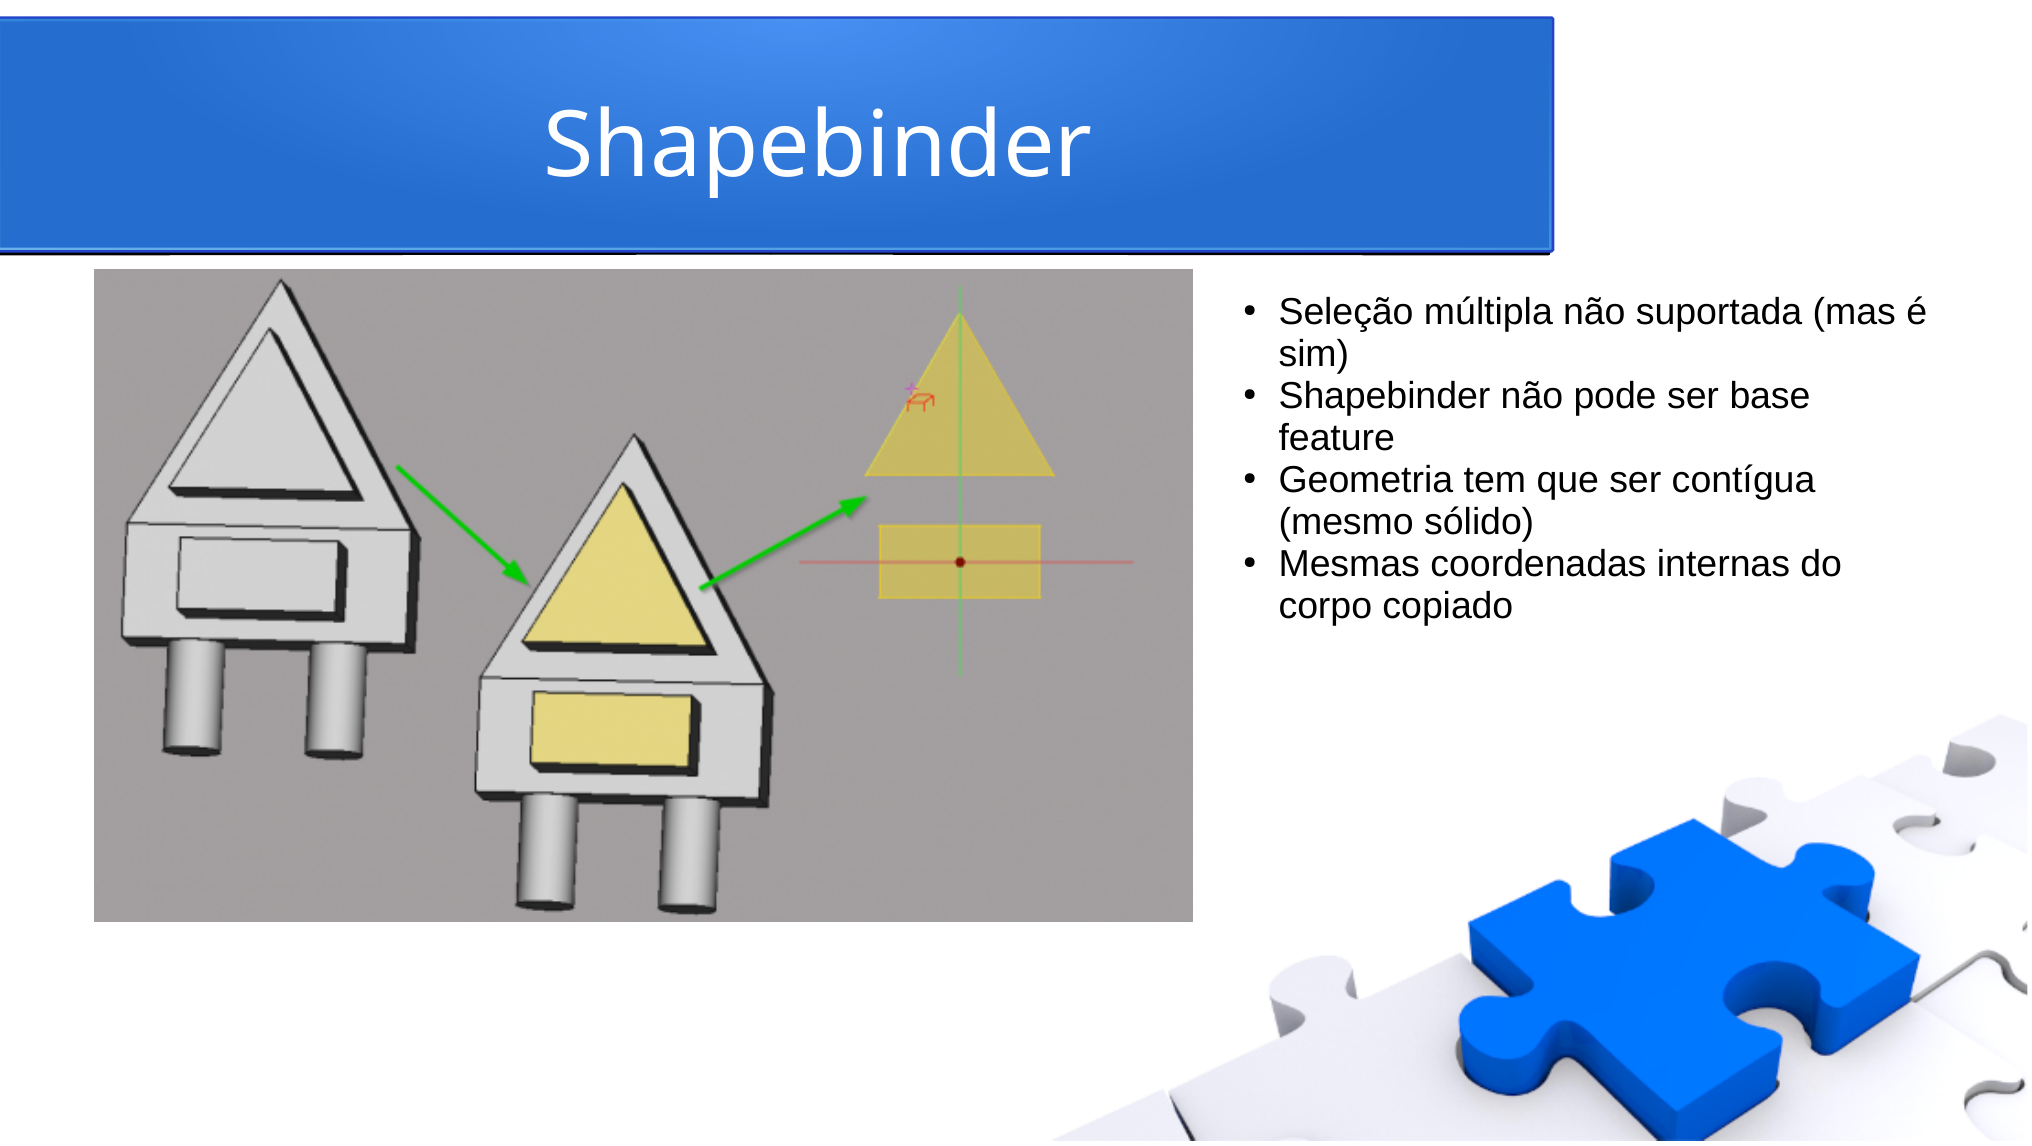

# Shapebinder
Seleção múltipla não suportada (mas é sim)
Shapebinder não pode ser base feature
Geometria tem que ser contígua (mesmo sólido)
Mesmas coordenadas internas do corpo copiado